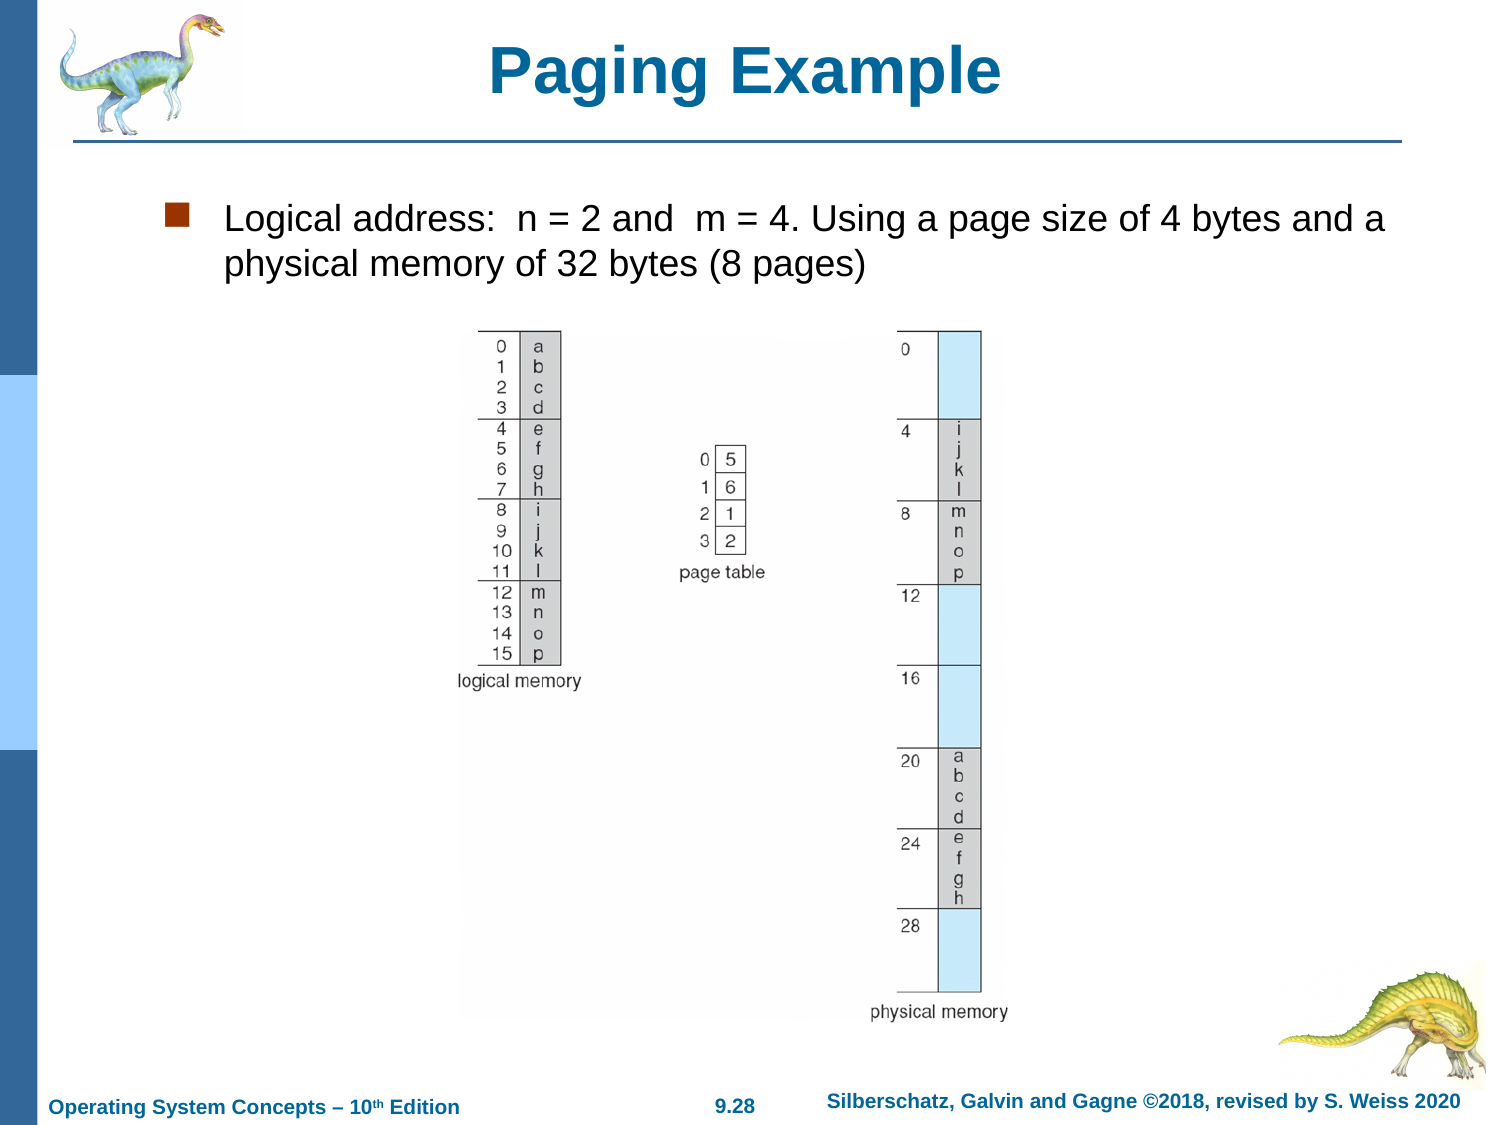

# Paging Example
Logical address: n = 2 and m = 4. Using a page size of 4 bytes and a physical memory of 32 bytes (8 pages)